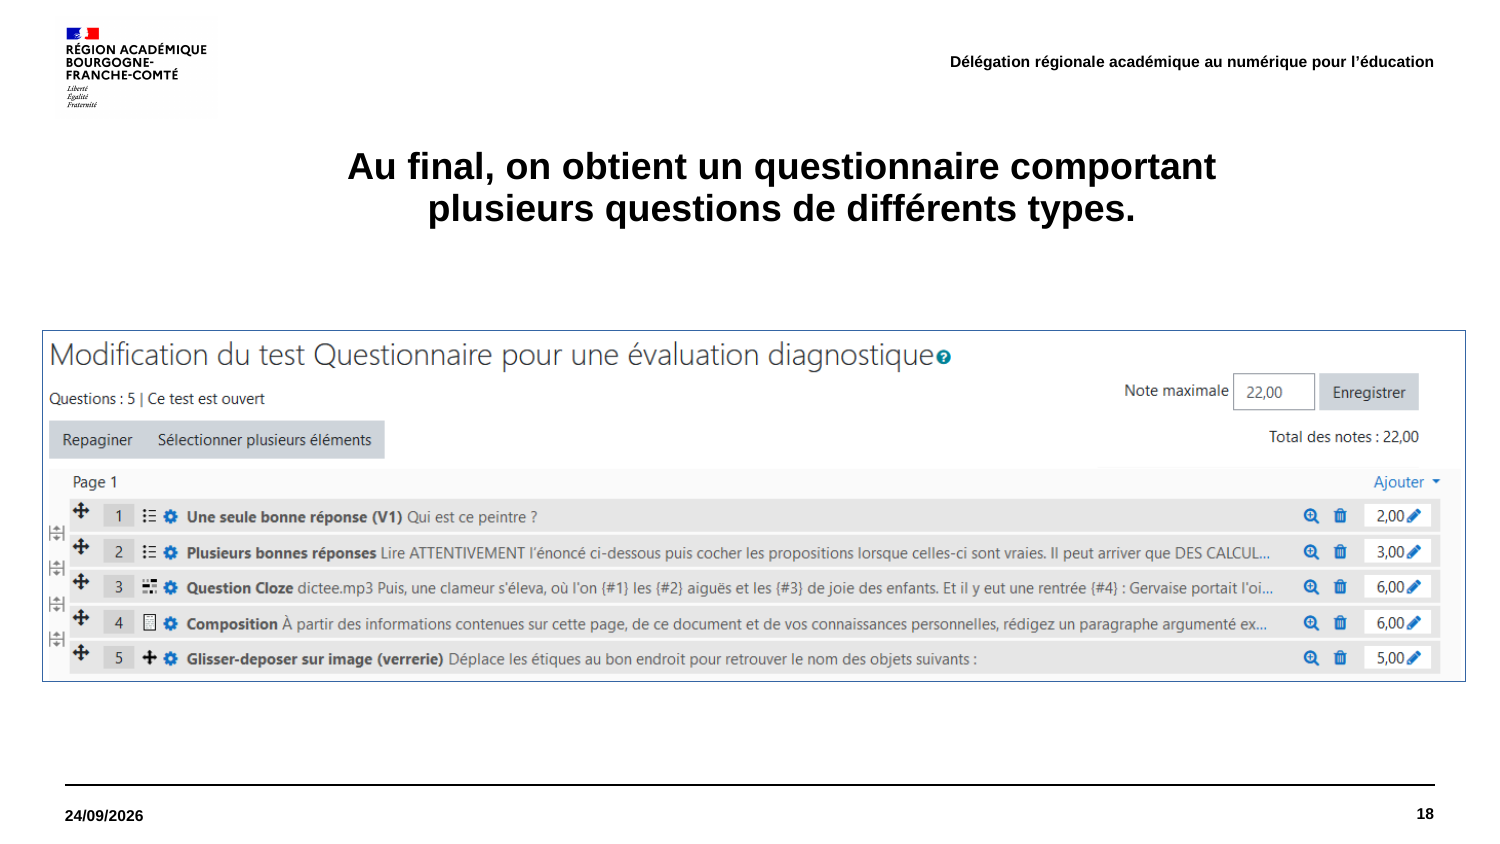

Délégation régionale académique au numérique pour l’éducation
Au final, on obtient un questionnaire comportant plusieurs questions de différents types.